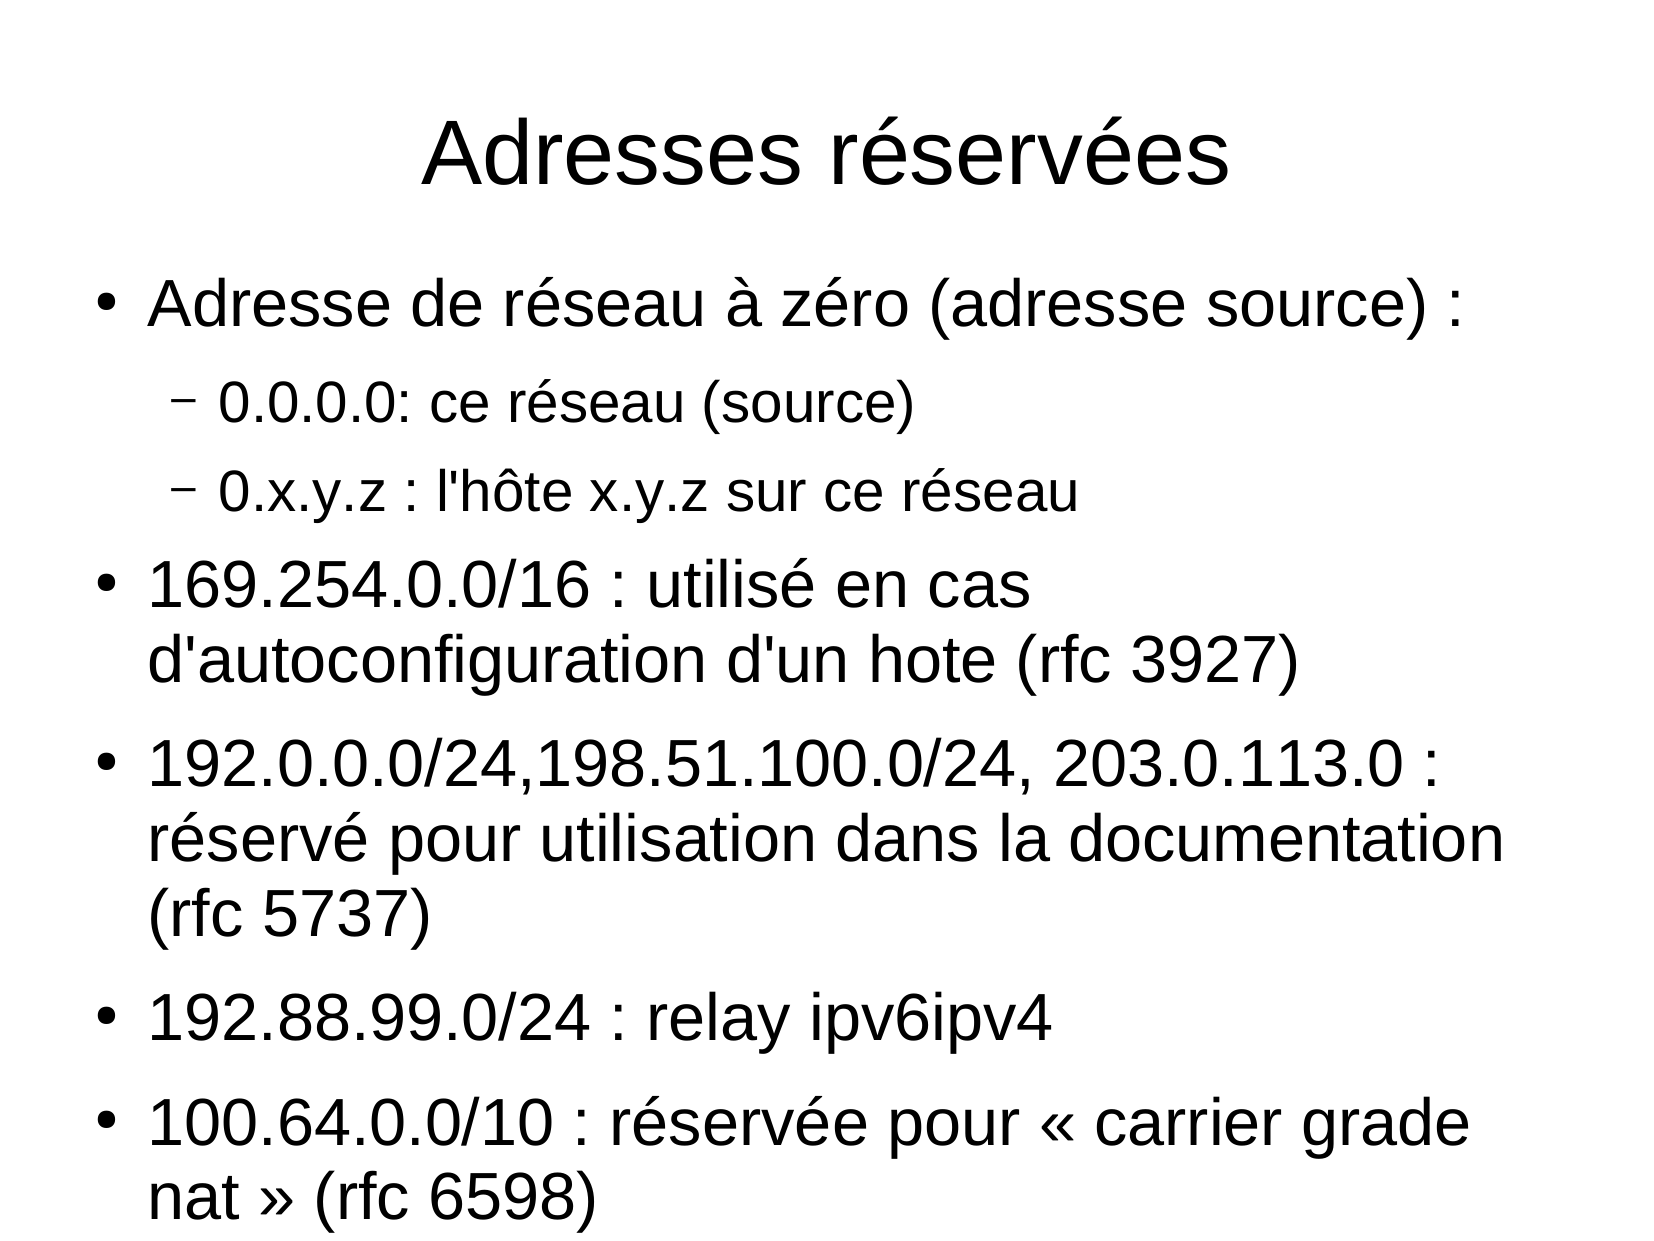

# Adresses réservées
Adresse de réseau à zéro (adresse source) :
0.0.0.0: ce réseau (source)
0.x.y.z : l'hôte x.y.z sur ce réseau
169.254.0.0/16 : utilisé en cas d'autoconfiguration d'un hote (rfc 3927)
192.0.0.0/24,198.51.100.0/24, 203.0.113.0 : réservé pour utilisation dans la documentation (rfc 5737)
192.88.99.0/24 : relay ipv6ipv4
100.64.0.0/10 : réservée pour « carrier grade nat » (rfc 6598)